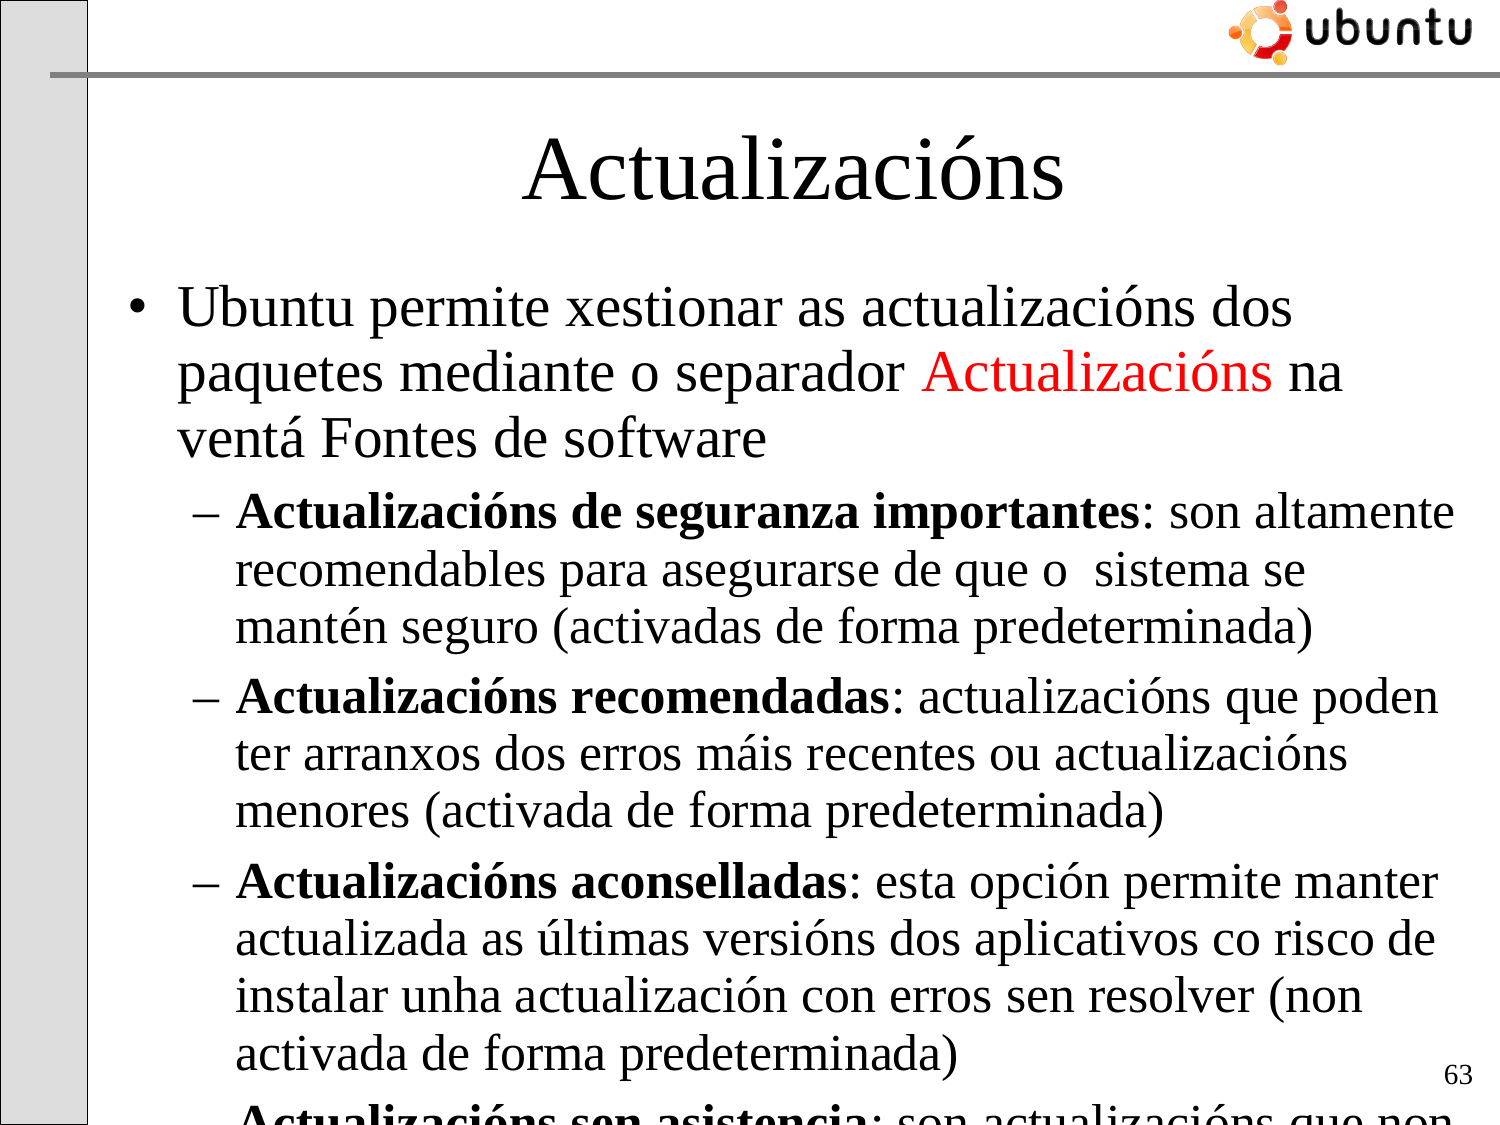

# Actualizacións
Ubuntu permite xestionar as actualizacións dos paquetes mediante o separador Actualizacións na ventá Fontes de software
Actualizacións de seguranza importantes: son altamente recomendables para asegurarse de que o sistema se mantén seguro (activadas de forma predeterminada)
Actualizacións recomendadas: actualizacións que poden ter arranxos dos erros máis recentes ou actualizacións menores (activada de forma predeterminada)
Actualizacións aconselladas: esta opción permite manter actualizada as últimas versións dos aplicativos co risco de instalar unha actualización con erros sen resolver (non activada de forma predeterminada)
Actualizacións sen asistencia: son actualizacións que non foron comprobadas nin revisadas completamente por Canonical (non activada de forma predeterminada)
63